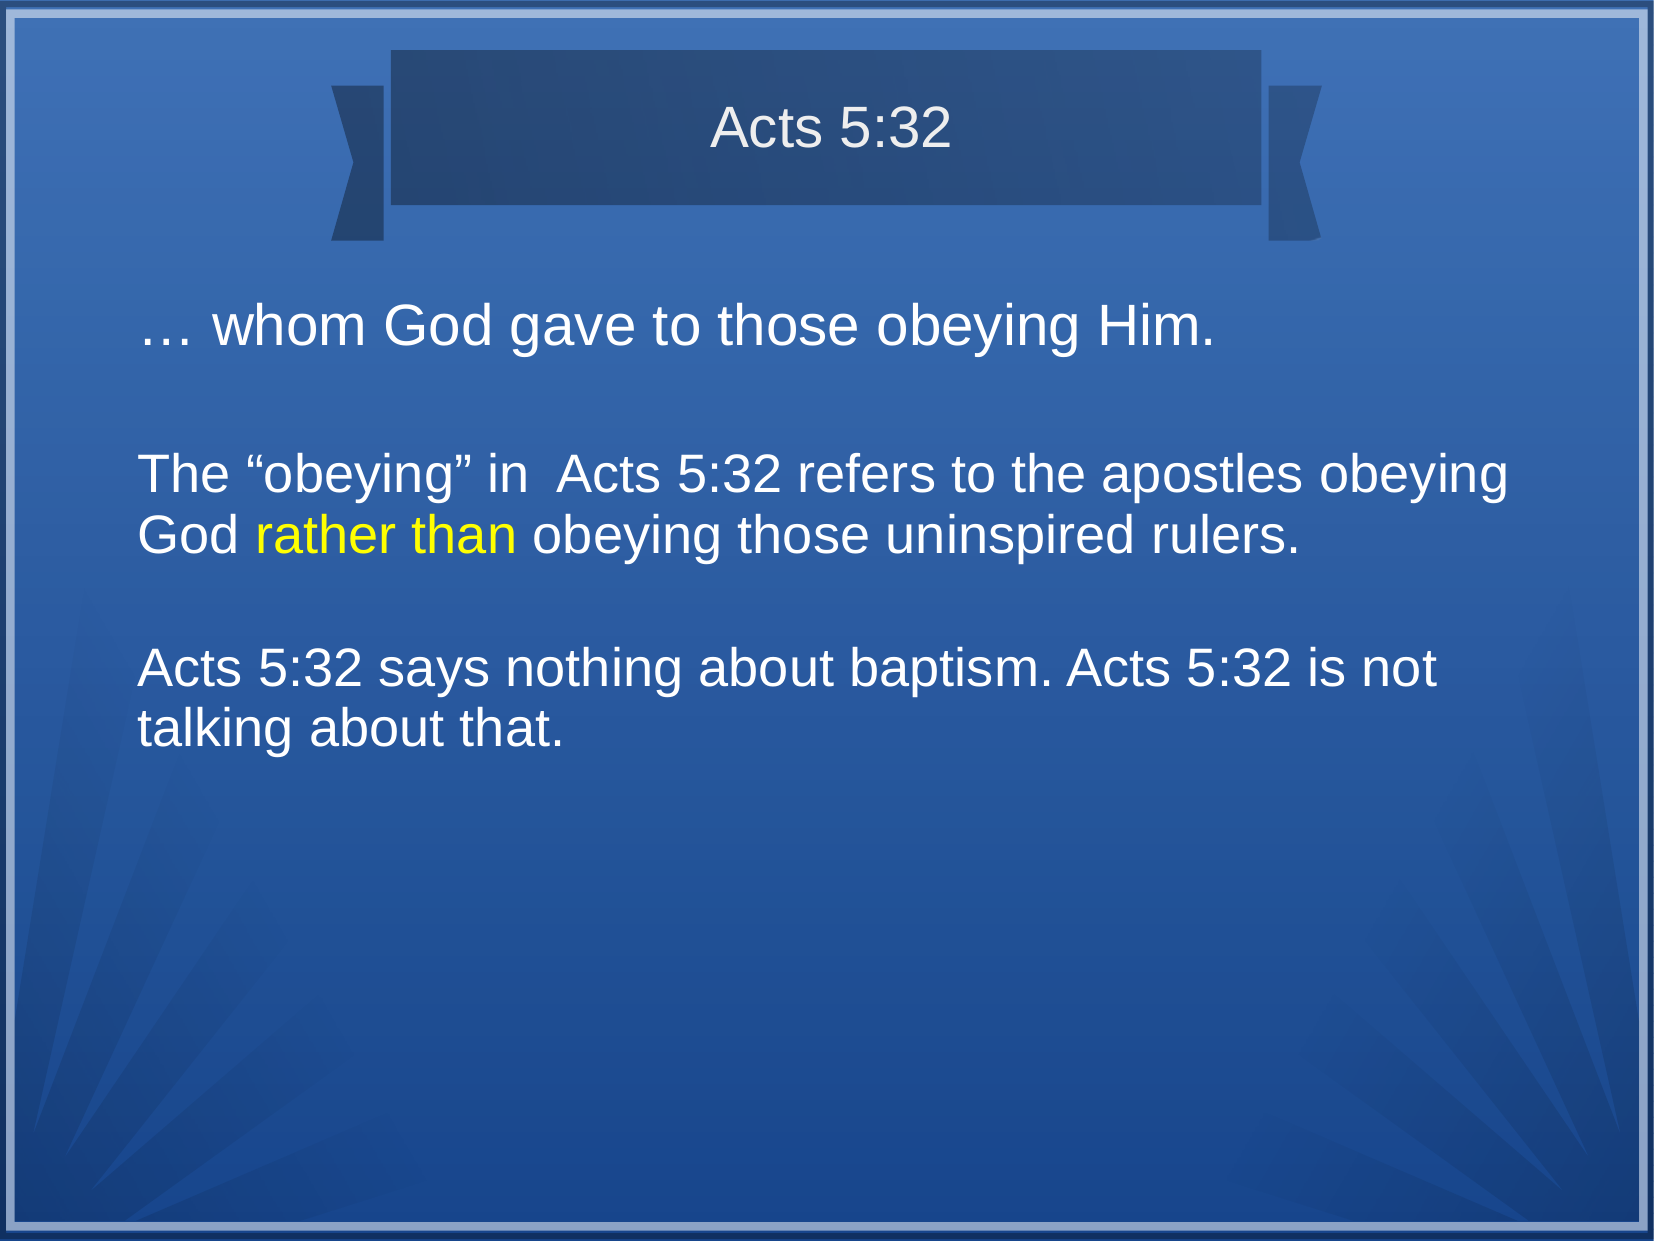

Acts 5:32
… whom God gave to those obeying Him.
The “obeying” in Acts 5:32 refers to the apostles obeying God rather than obeying those uninspired rulers.
Acts 5:32 says nothing about baptism. Acts 5:32 is not talking about that.